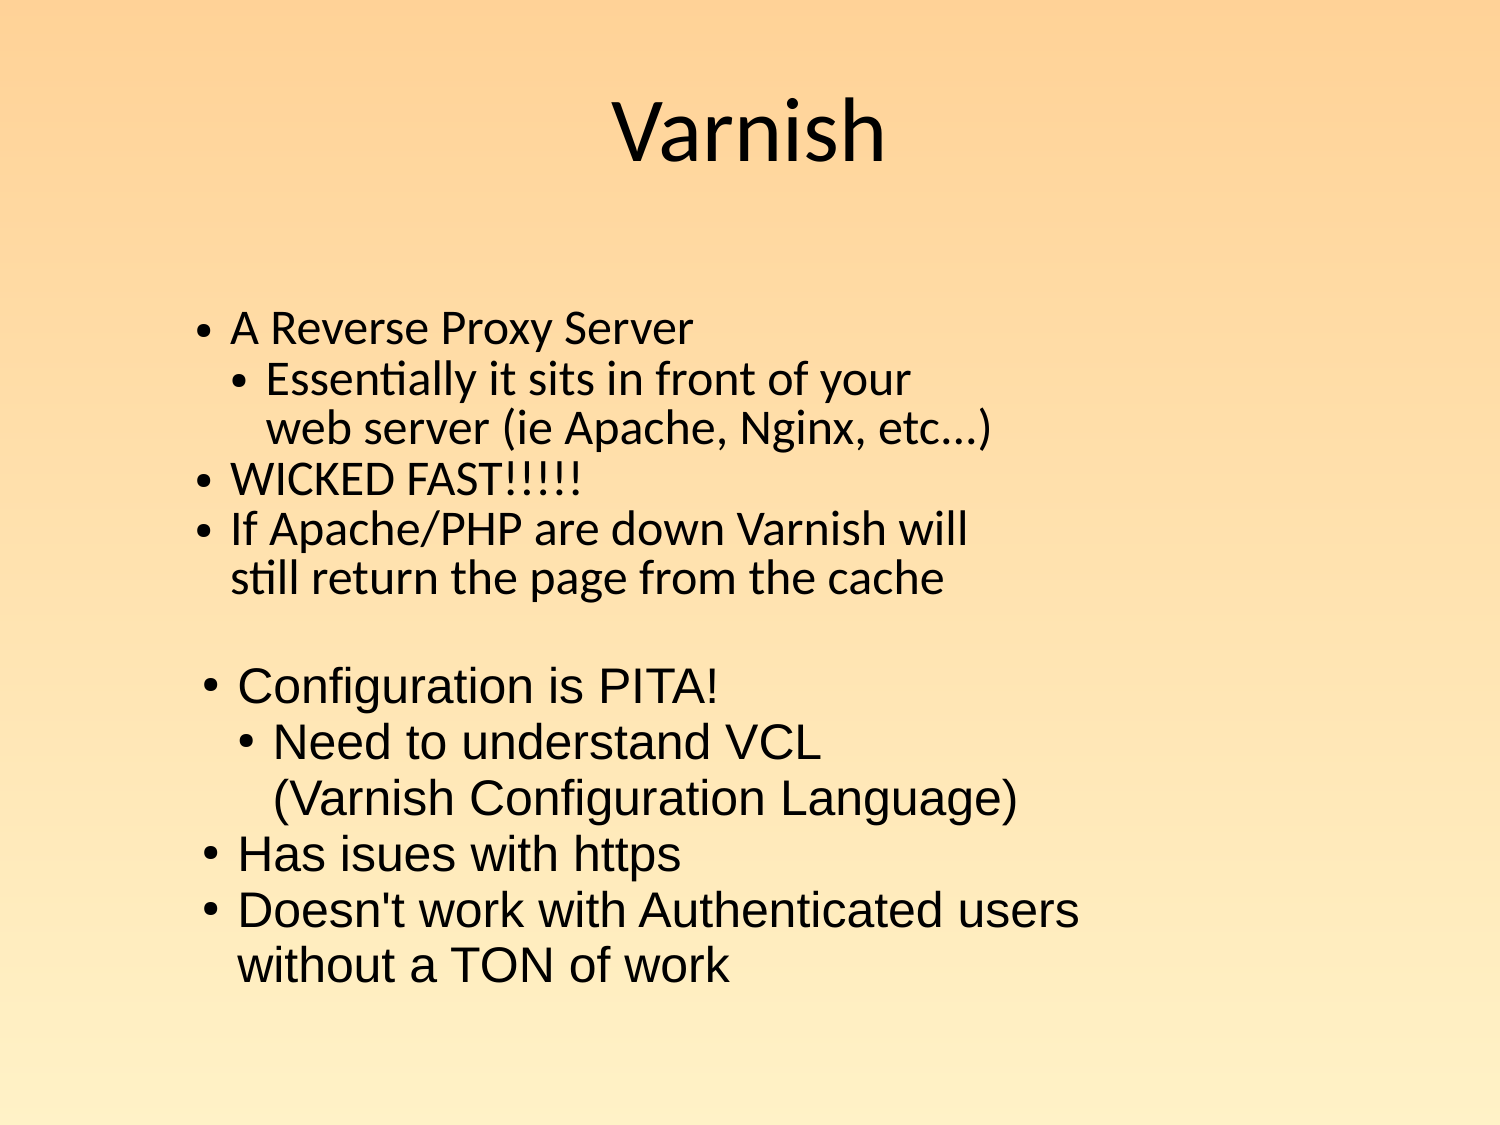

# Varnish
A Reverse Proxy Server
Essentially it sits in front of your
web server (ie Apache, Nginx, etc...)
WICKED FAST!!!!!
If Apache/PHP are down Varnish will
still return the page from the cache
Configuration is PITA!
Need to understand VCL
(Varnish Configuration Language)
Has isues with https
Doesn't work with Authenticated users
without a TON of work